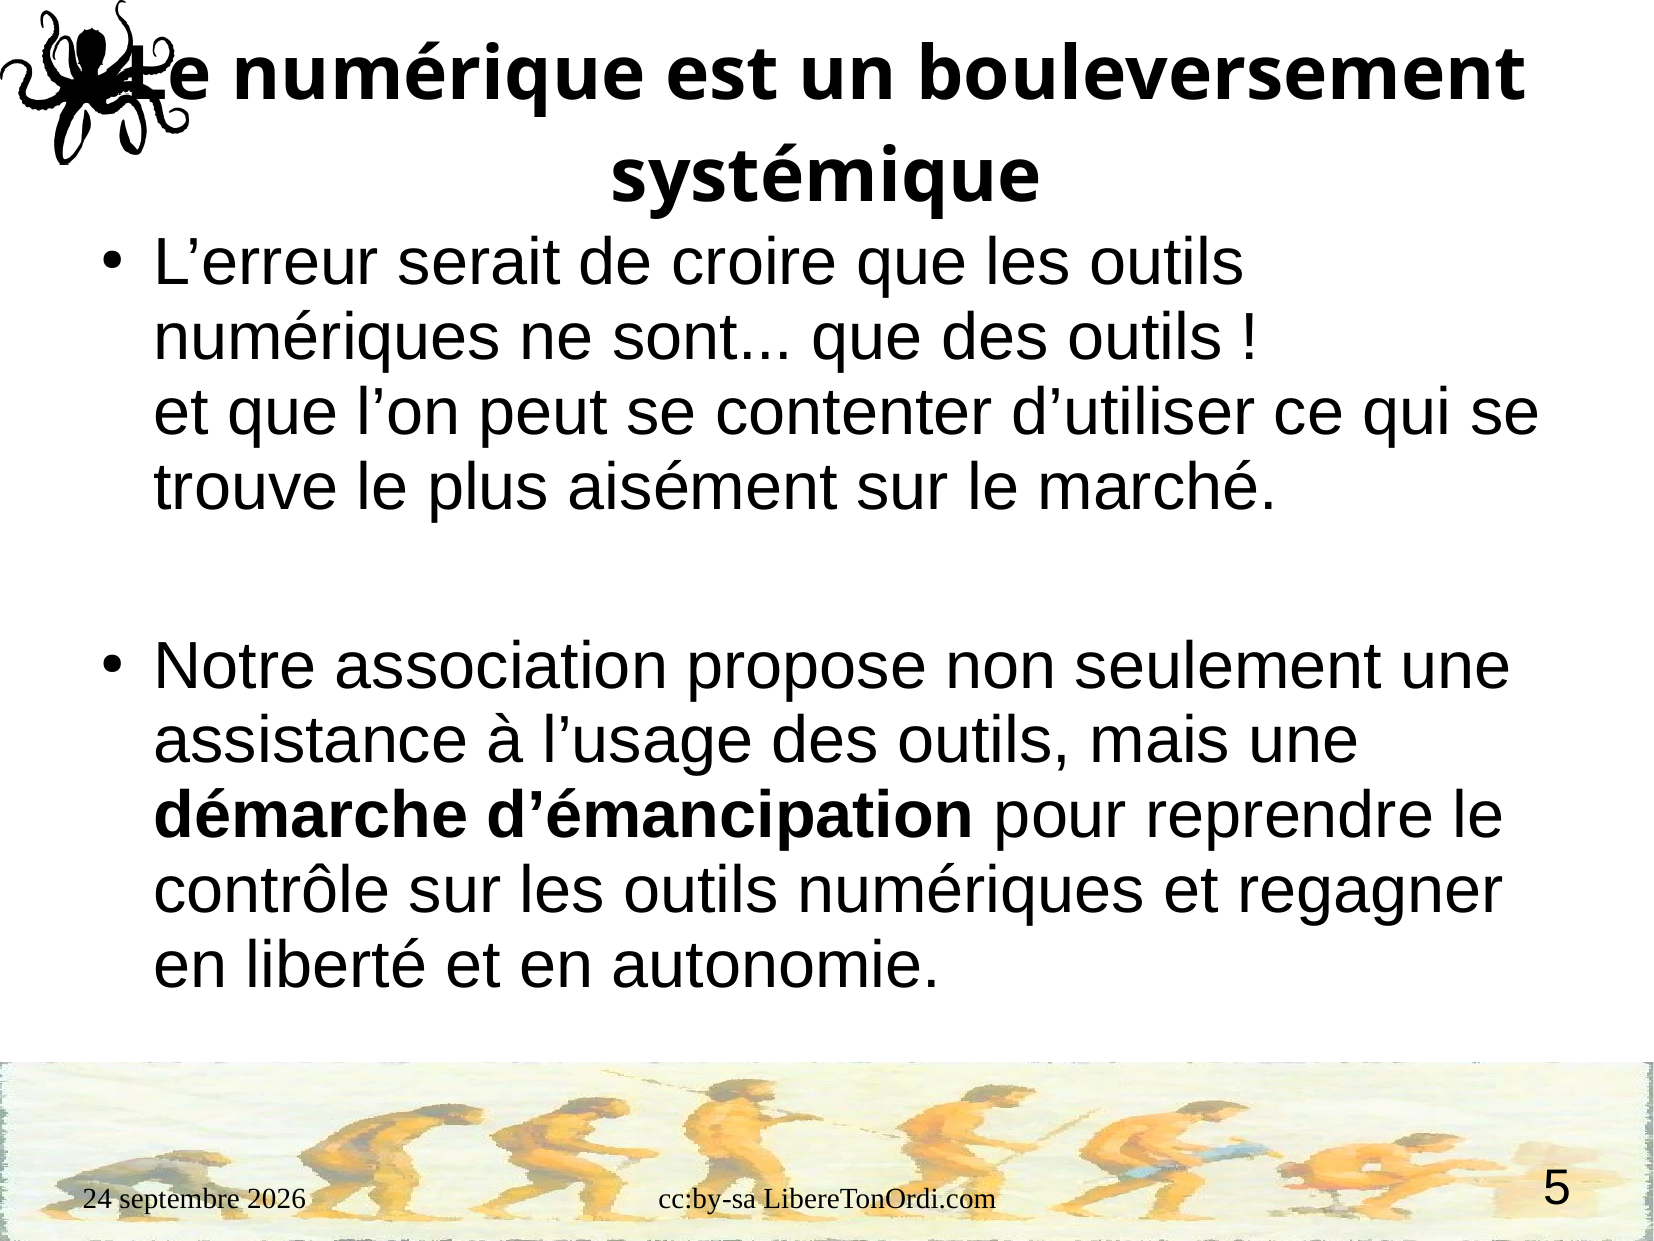

# Le numérique est un bouleversement systémique
L’erreur serait de croire que les outils numériques ne sont... que des outils !
et que l’on peut se contenter d’utiliser ce qui se trouve le plus aisément sur le marché.
Notre association propose non seulement une assistance à l’usage des outils, mais une démarche d’émancipation pour reprendre le contrôle sur les outils numériques et regagner en liberté et en autonomie.
cc:by-sa LibereTonOrdi.com
5